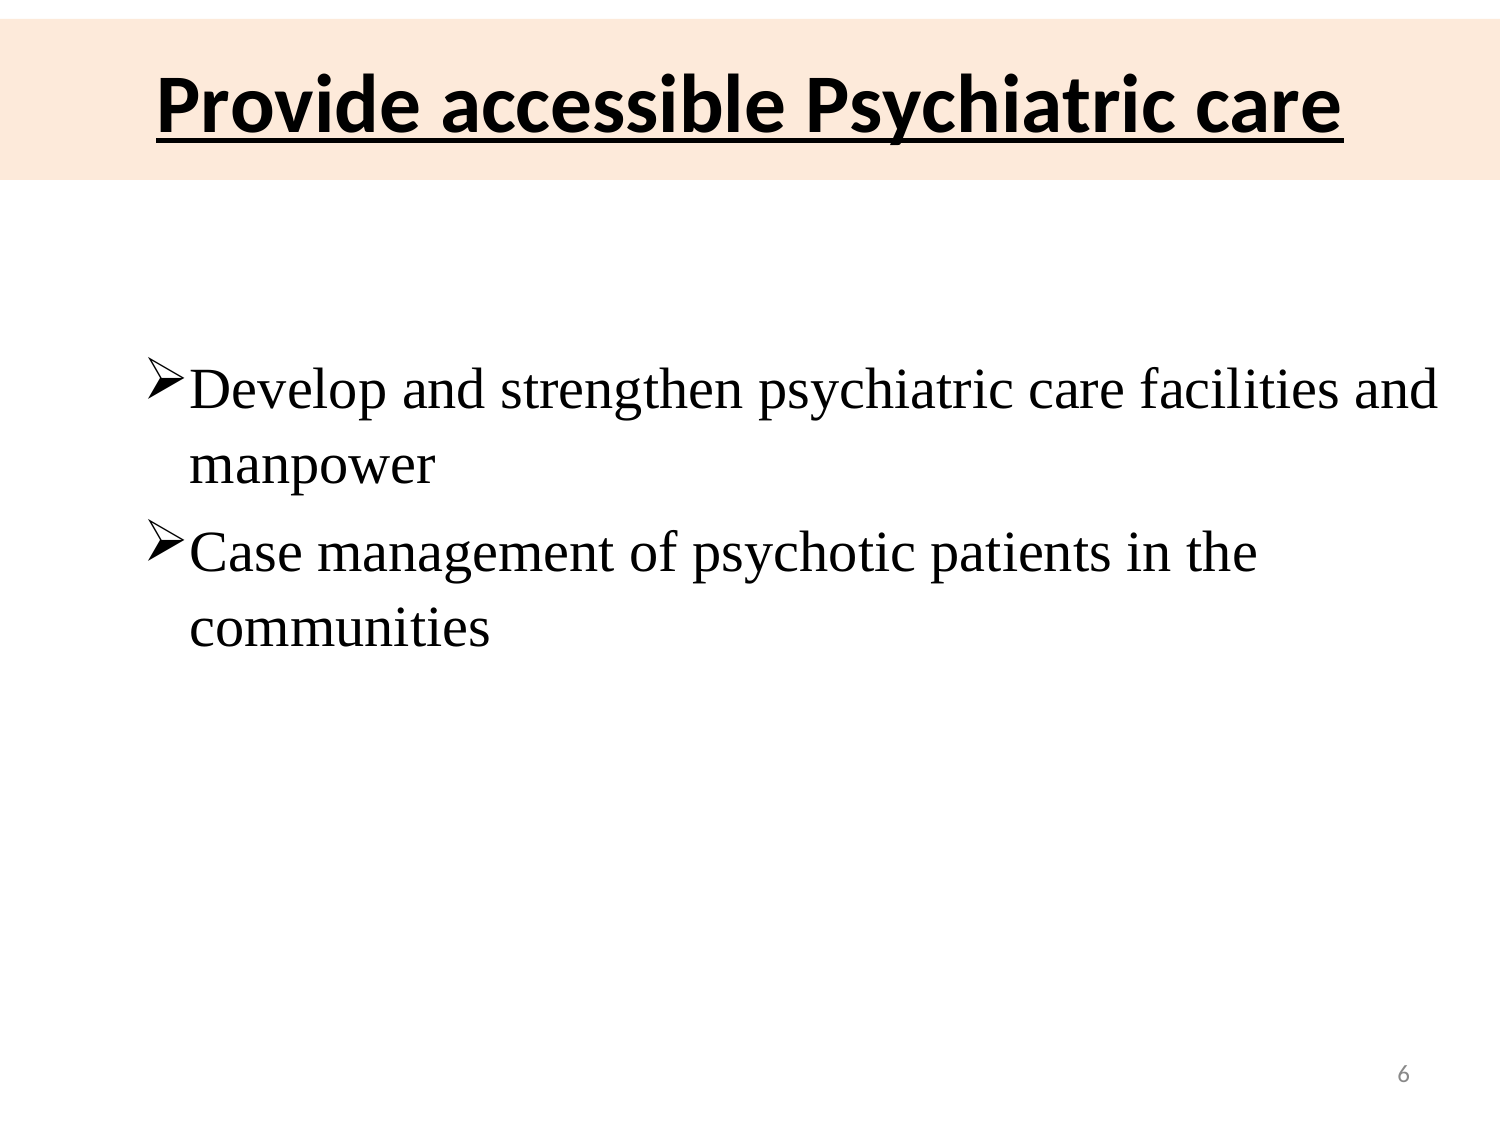

# Provide accessible Psychiatric care
Develop and strengthen psychiatric care facilities and manpower
Case management of psychotic patients in the communities